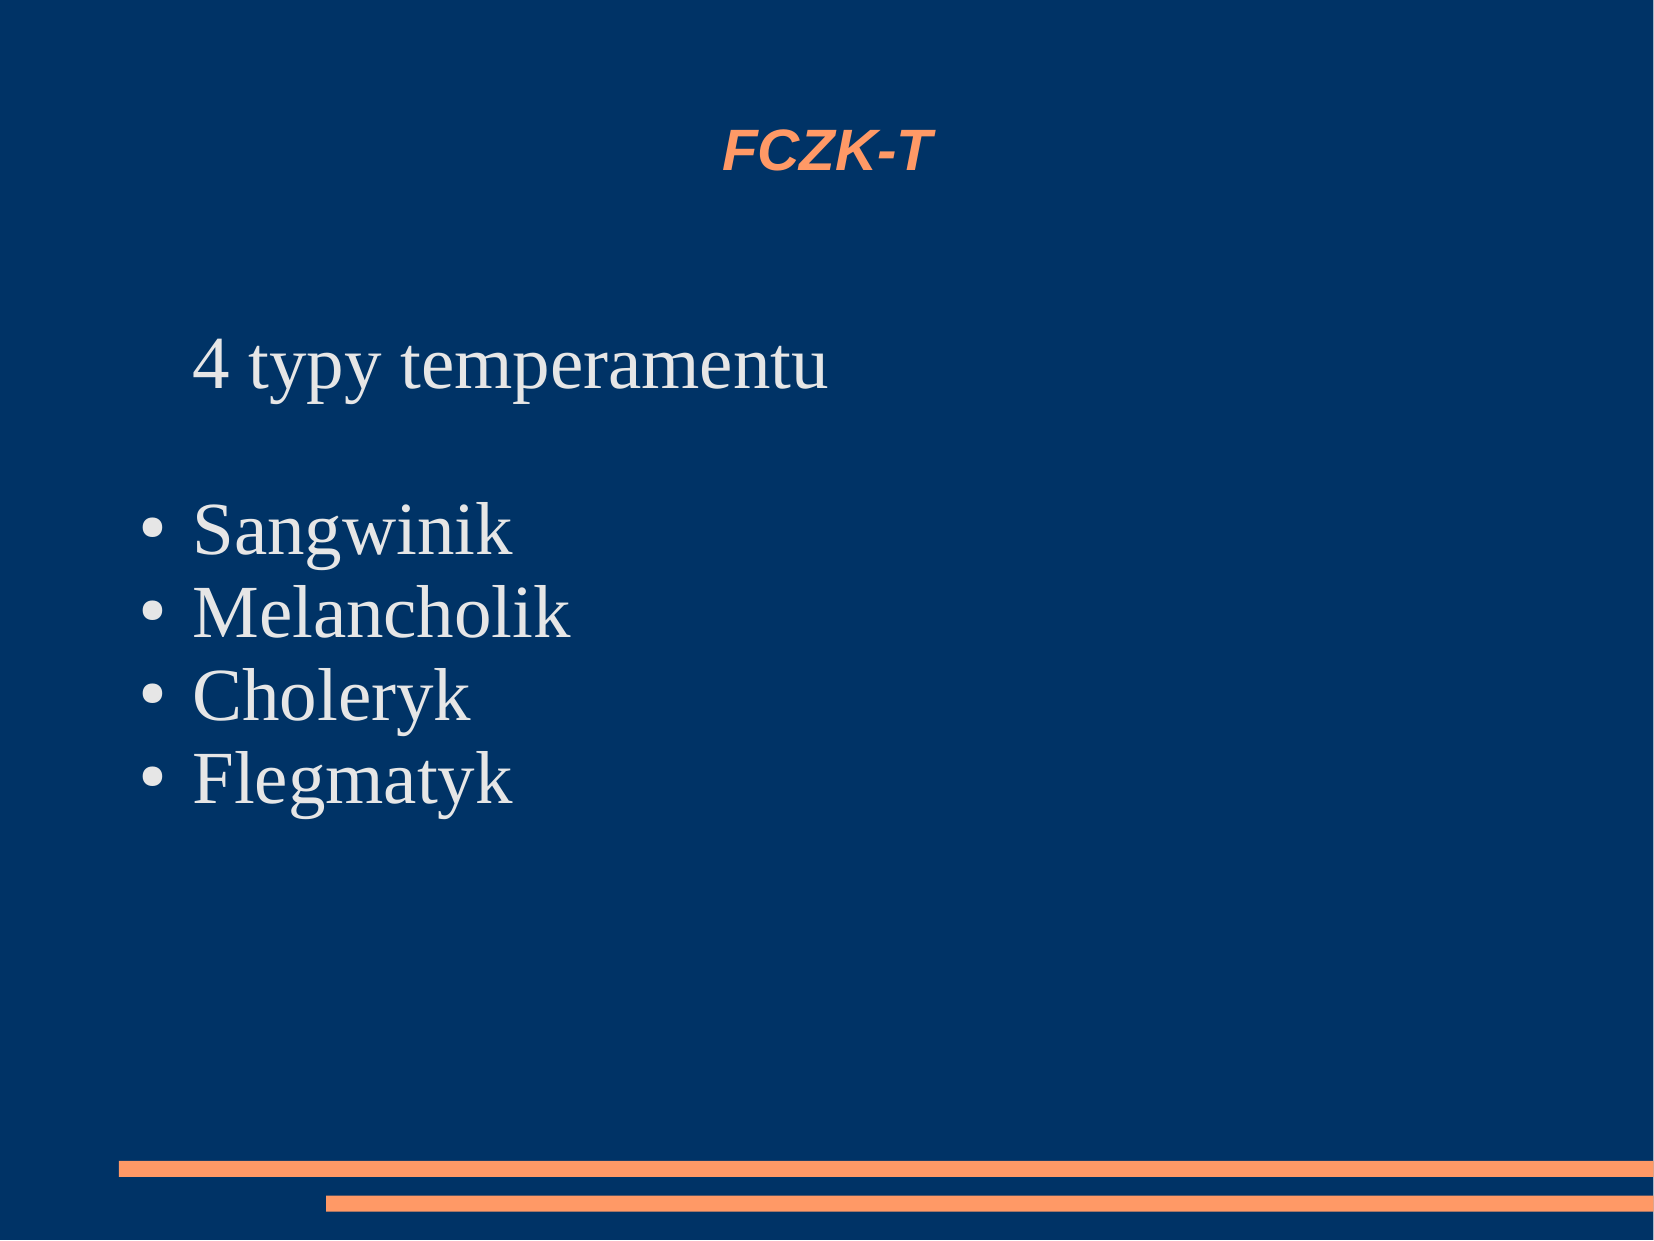

# FCZK-T
4 typy temperamentu
Sangwinik
Melancholik
Choleryk
Flegmatyk